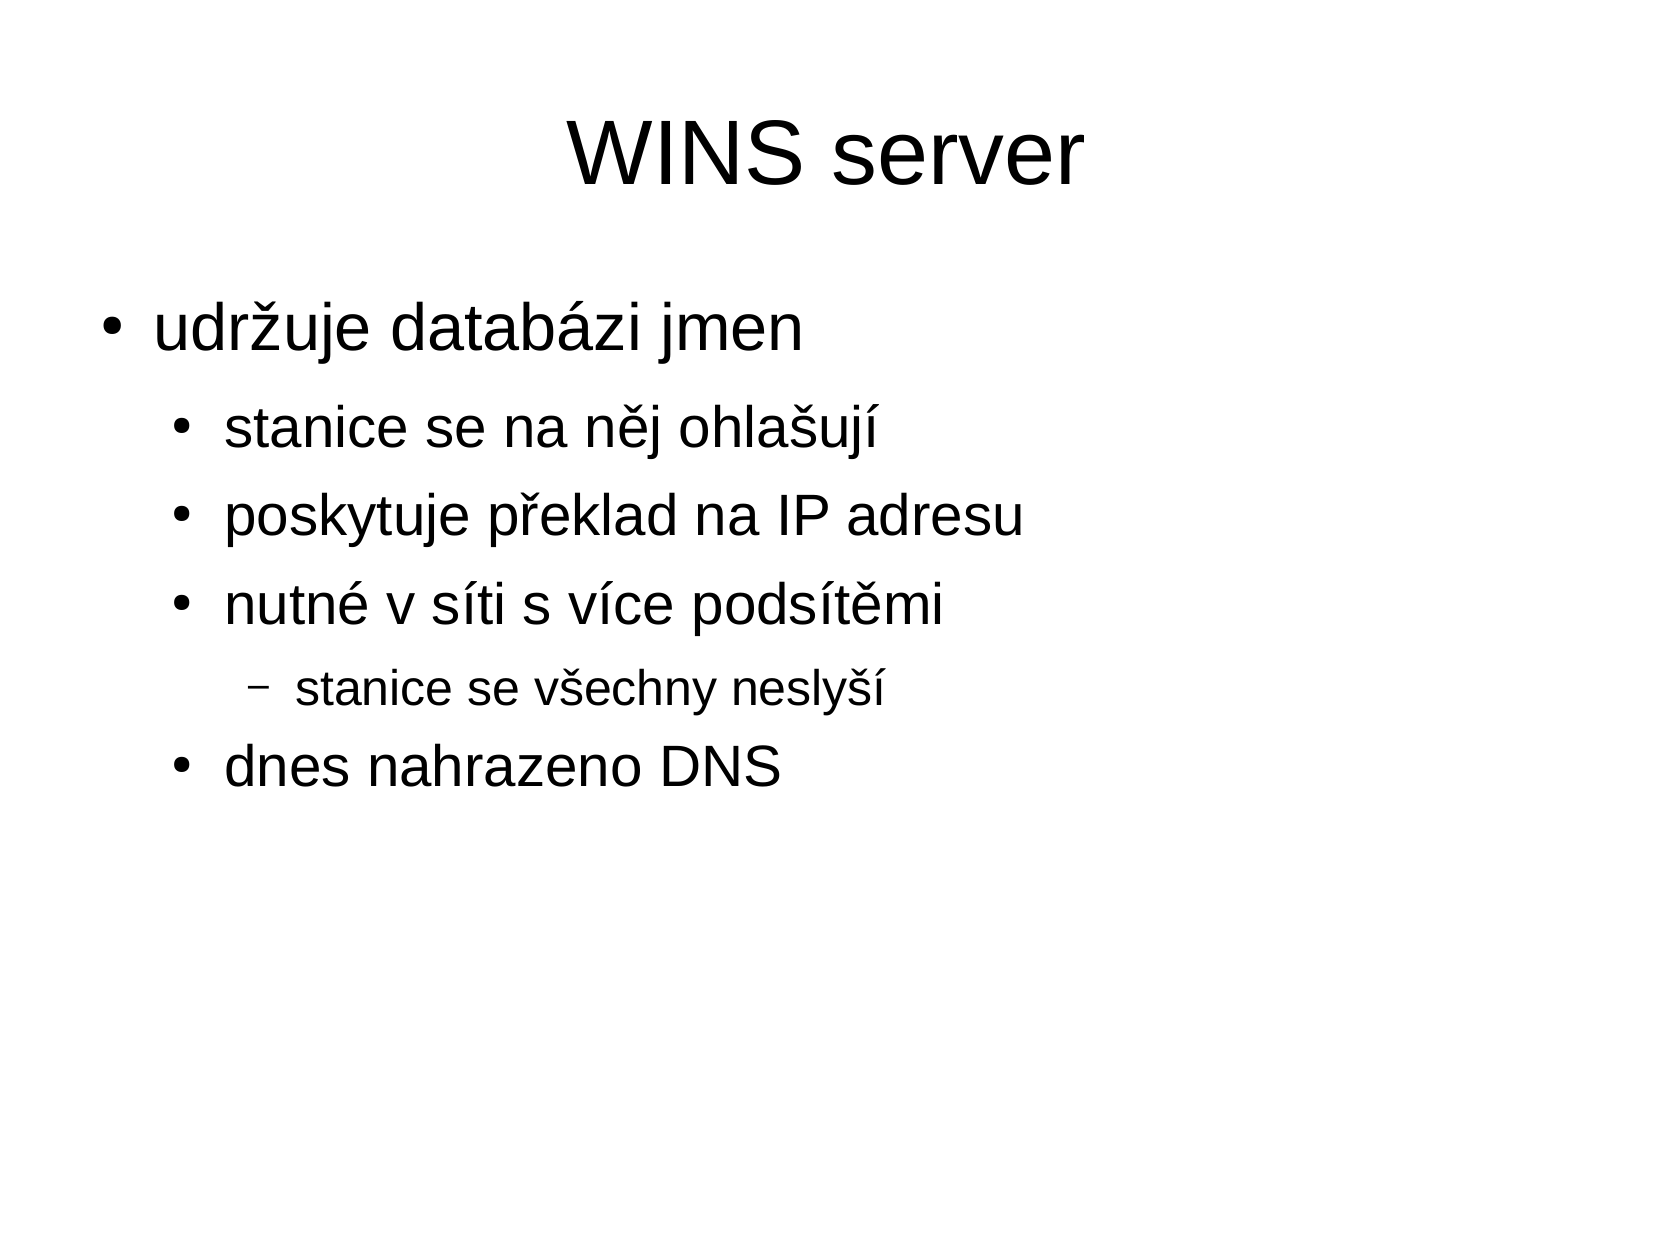

# WINS server
udržuje databázi jmen
stanice se na něj ohlašují
poskytuje překlad na IP adresu
nutné v síti s více podsítěmi
stanice se všechny neslyší
dnes nahrazeno DNS